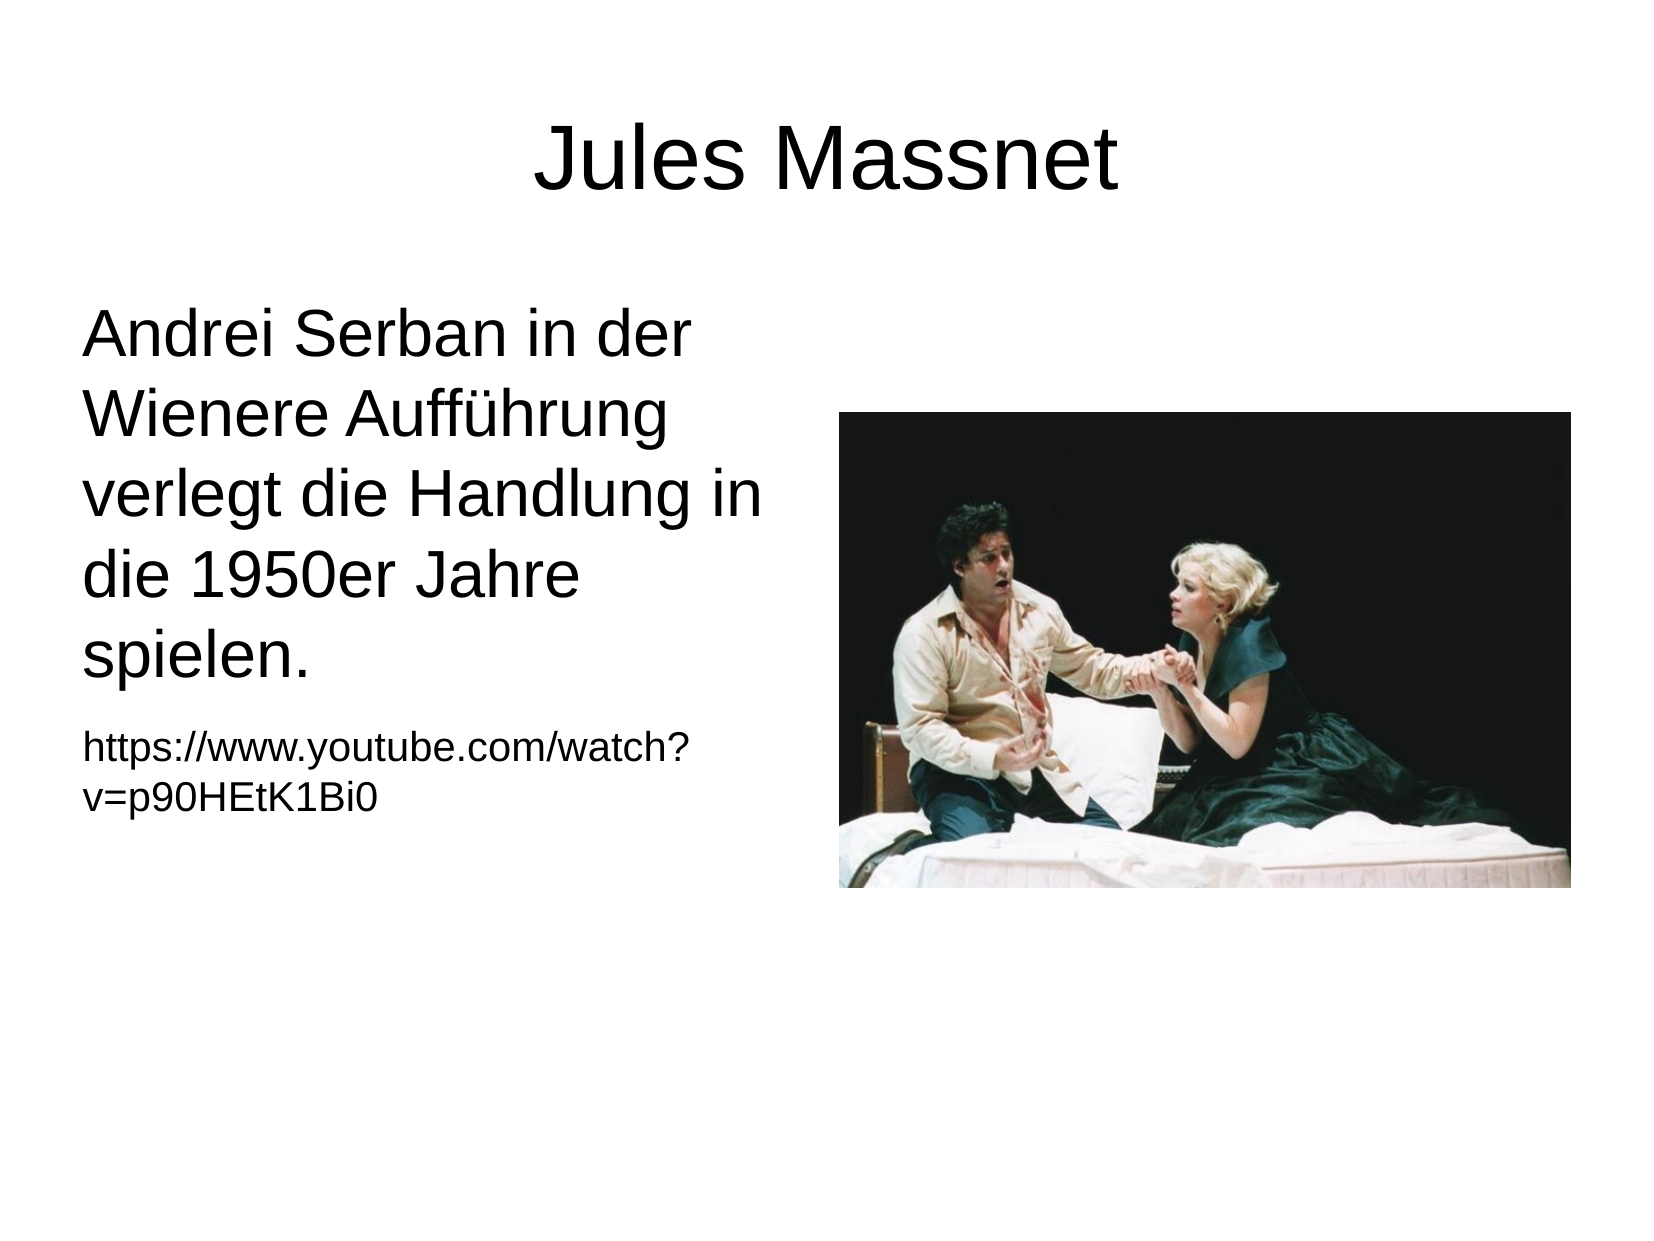

# Jules Massnet
Andrei Serban in der Wienere Aufführung verlegt die Handlung in die 1950er Jahre spielen.
https://www.youtube.com/watch?v=p90HEtK1Bi0